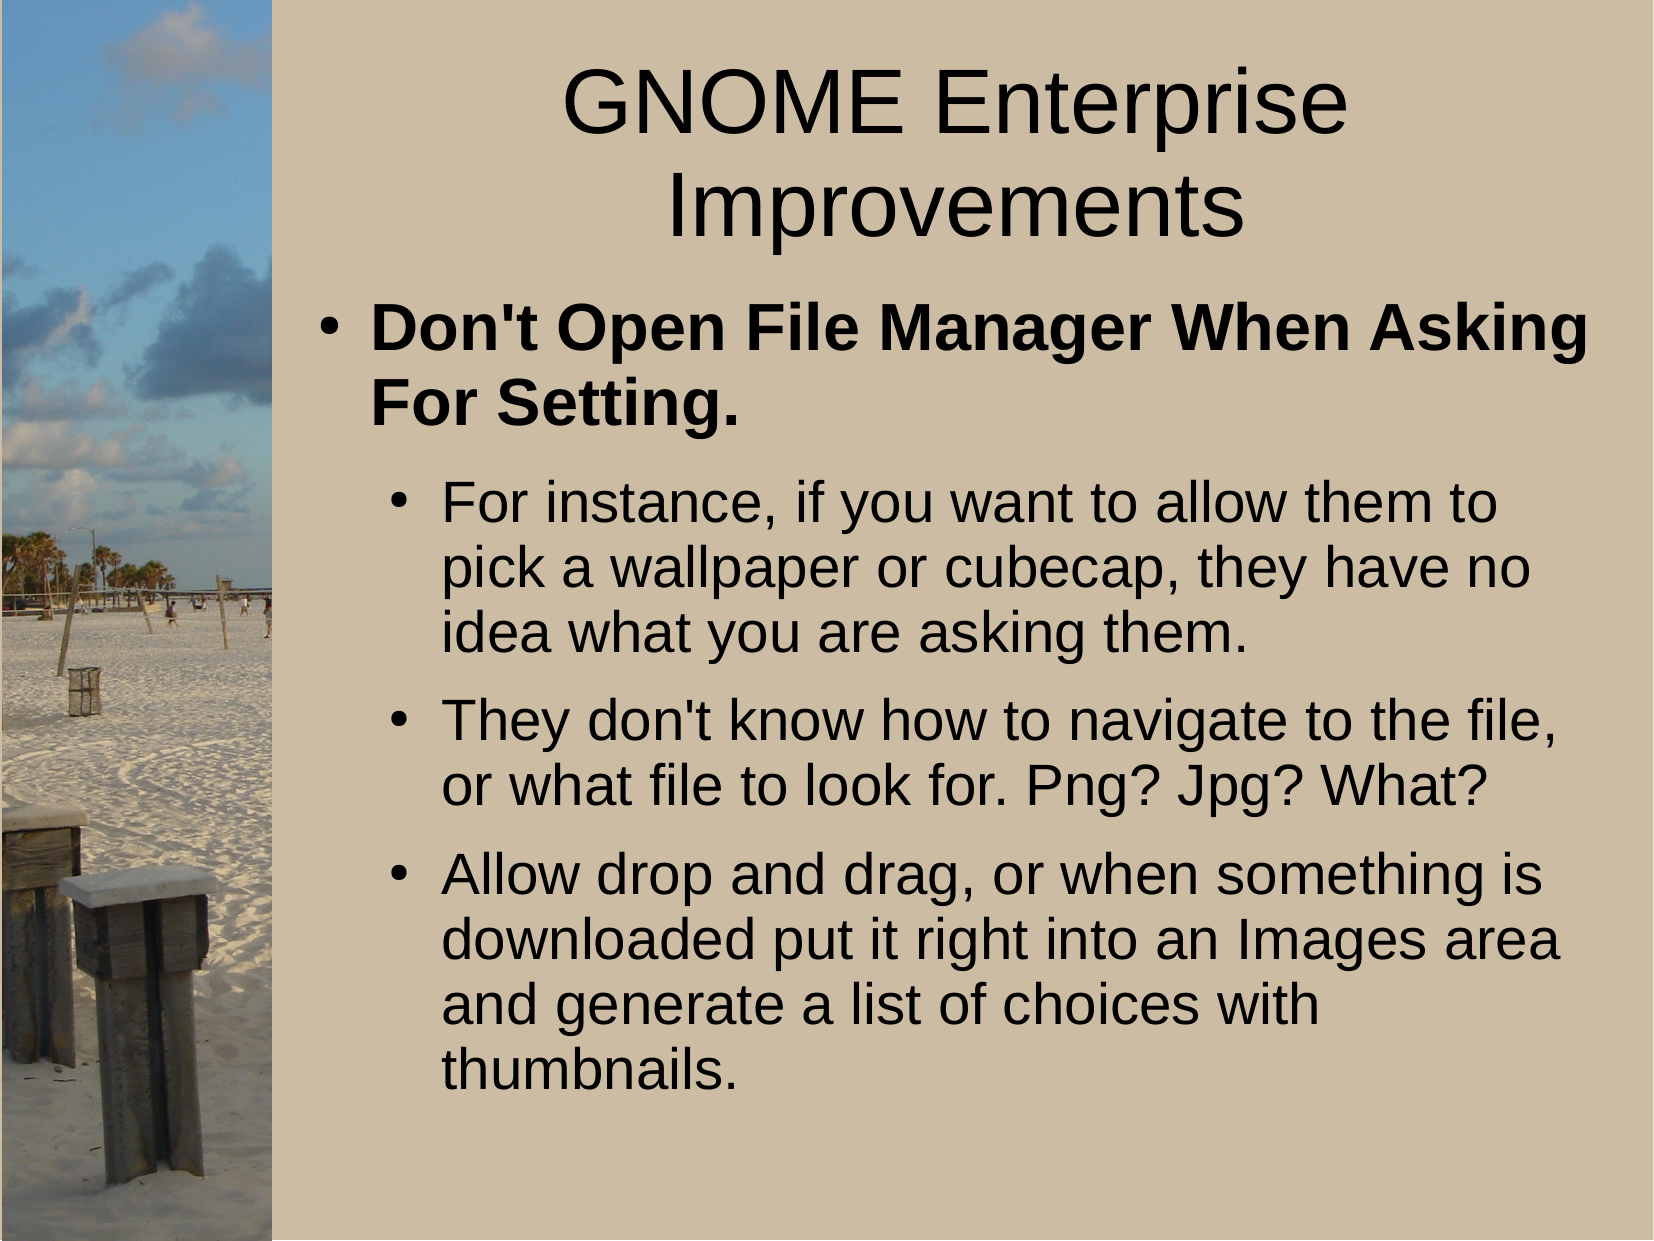

# GNOME Enterprise Improvements
Don't Open File Manager When Asking For Setting.
For instance, if you want to allow them to pick a wallpaper or cubecap, they have no idea what you are asking them.
They don't know how to navigate to the file, or what file to look for. Png? Jpg? What?
Allow drop and drag, or when something is downloaded put it right into an Images area and generate a list of choices with thumbnails.